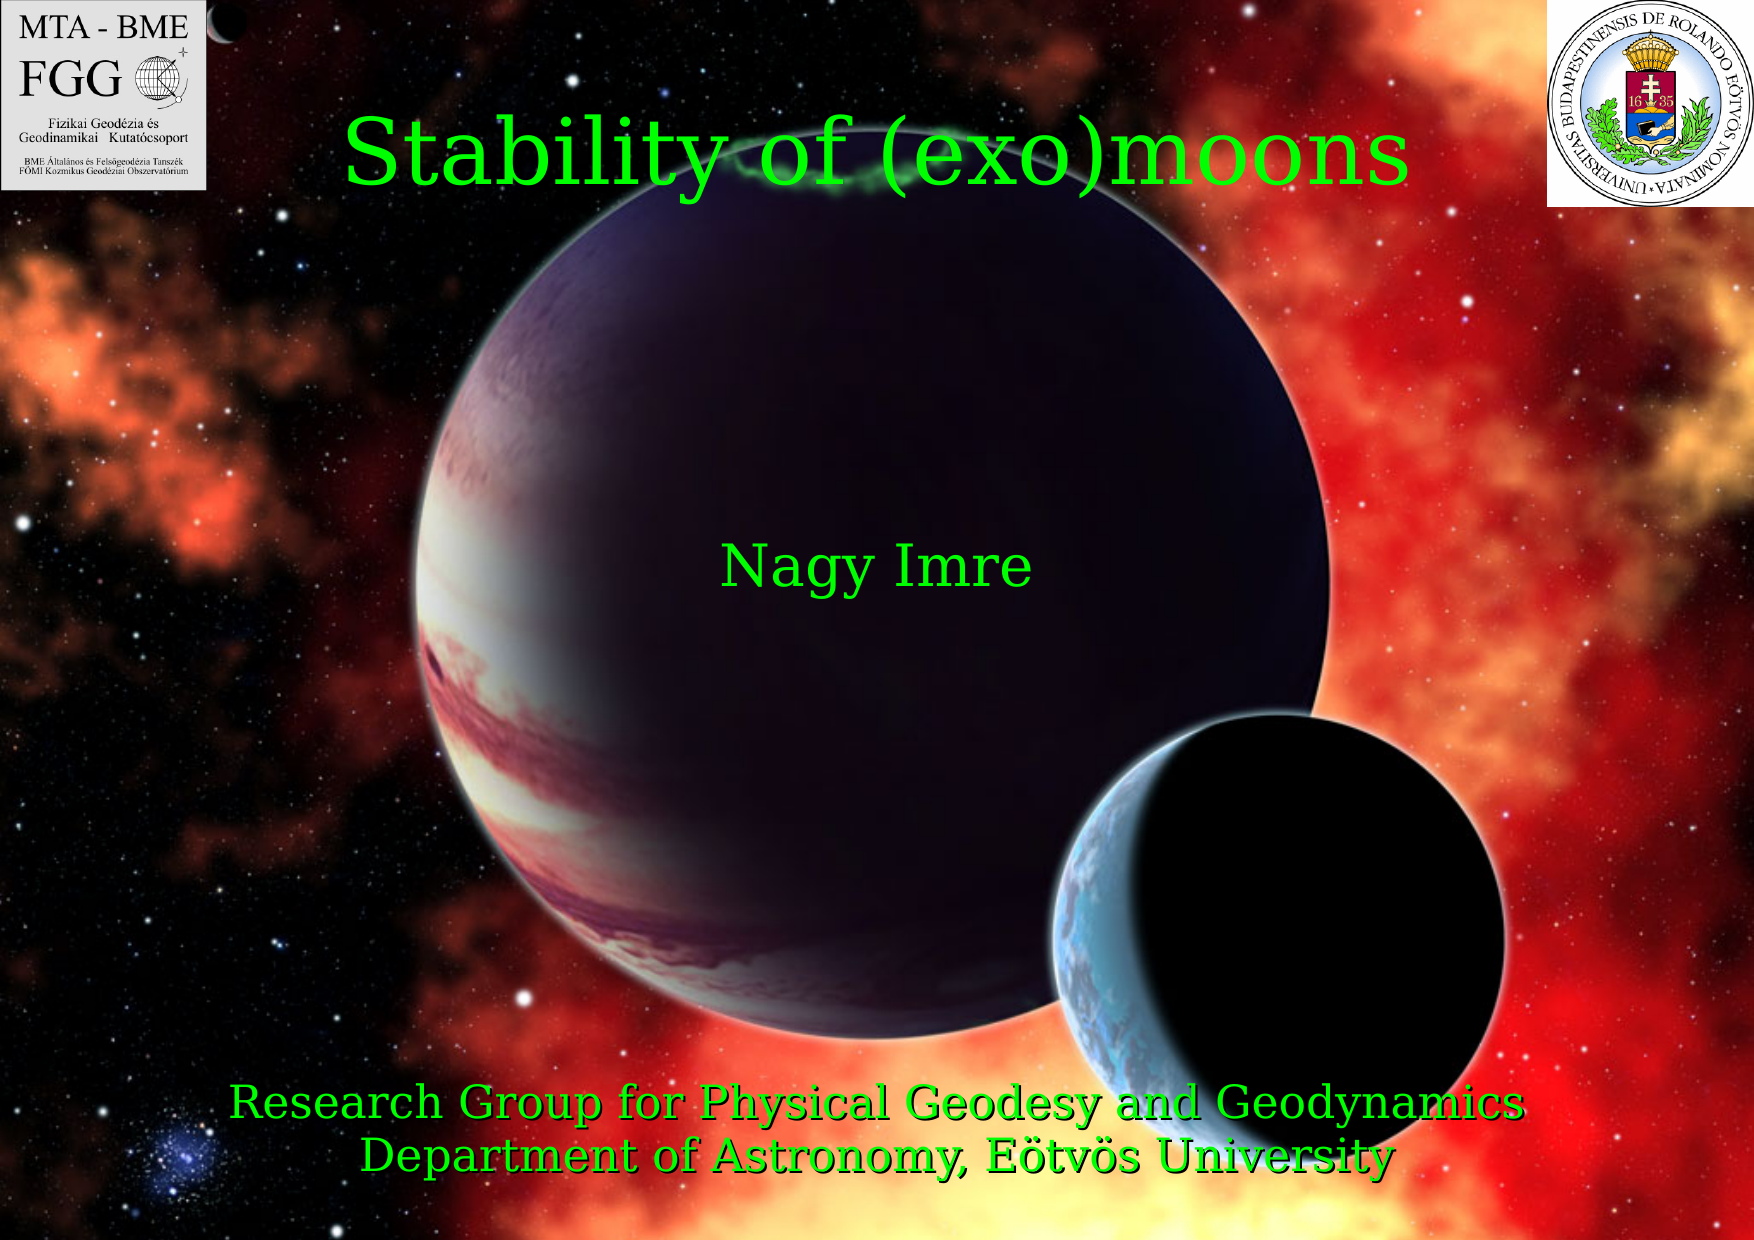

# Stability of (exo)moons
Nagy Imre
Research Group for Physical Geodesy and Geodynamics
Department of Astronomy, Eötvös University